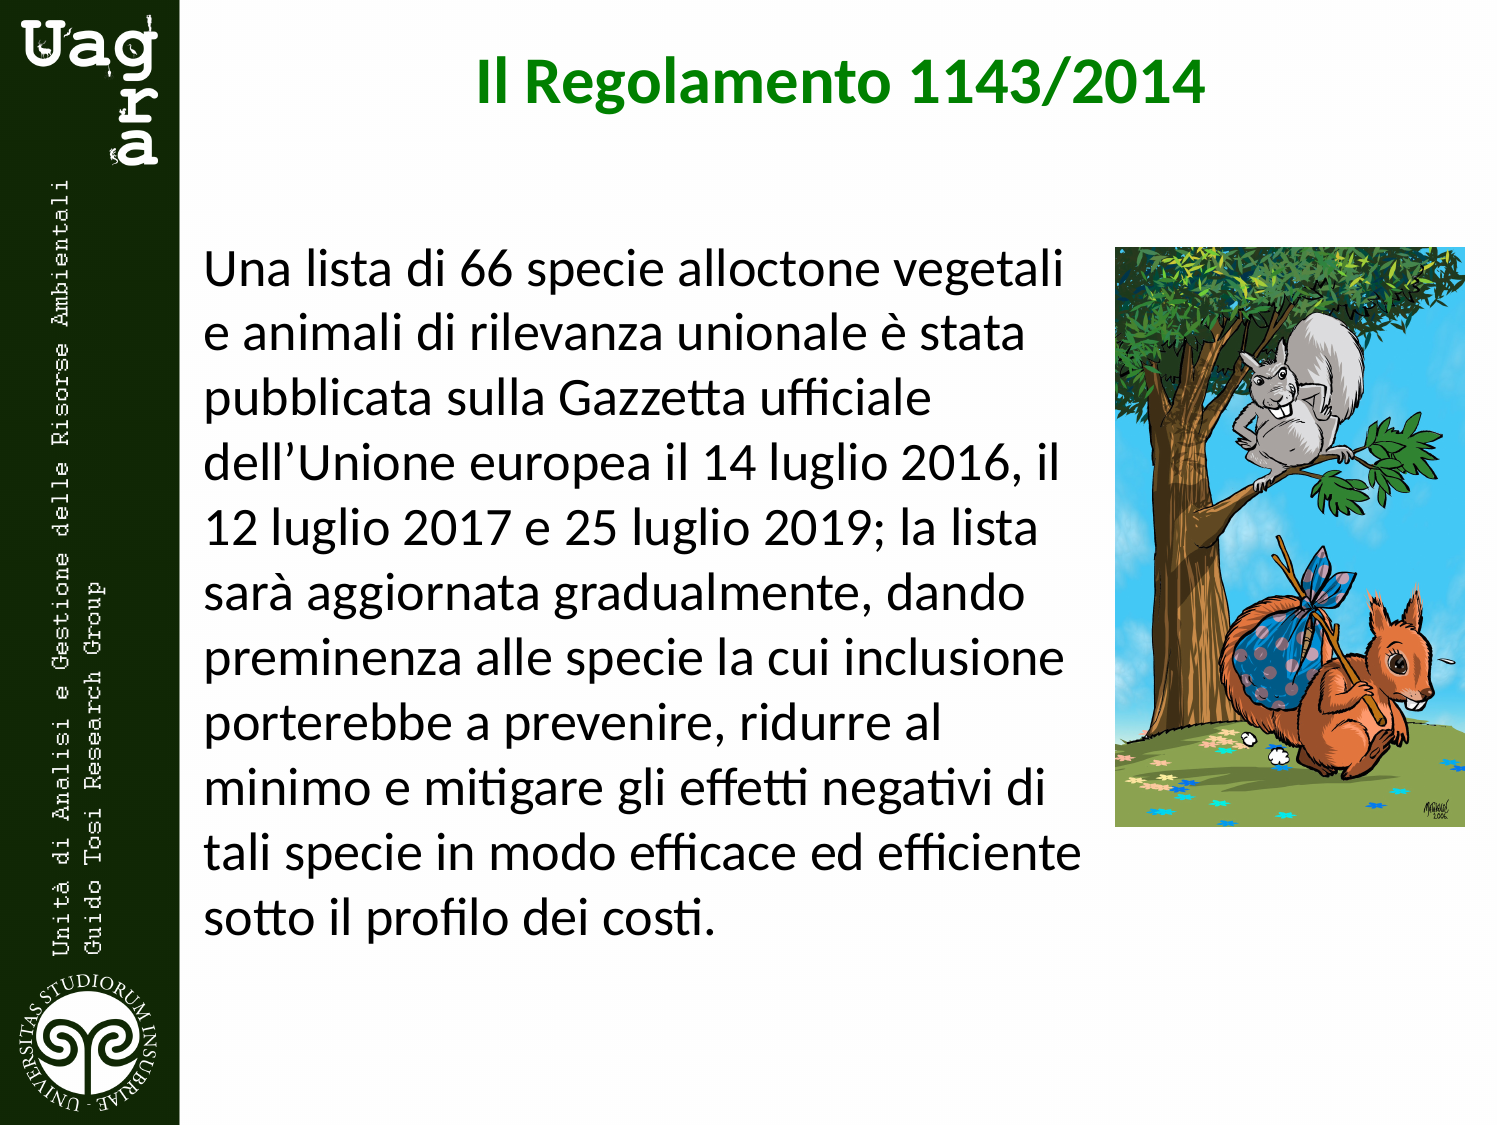

Il Regolamento 1143/2014
Una lista di 66 specie alloctone vegetali e animali di rilevanza unionale è stata pubblicata sulla Gazzetta ufficiale dell’Unione europea il 14 luglio 2016, il 12 luglio 2017 e 25 luglio 2019; la lista sarà aggiornata gradualmente, dando preminenza alle specie la cui inclusione porterebbe a prevenire, ridurre al minimo e mitigare gli effetti negativi di tali specie in modo efficace ed efficiente sotto il profilo dei costi.